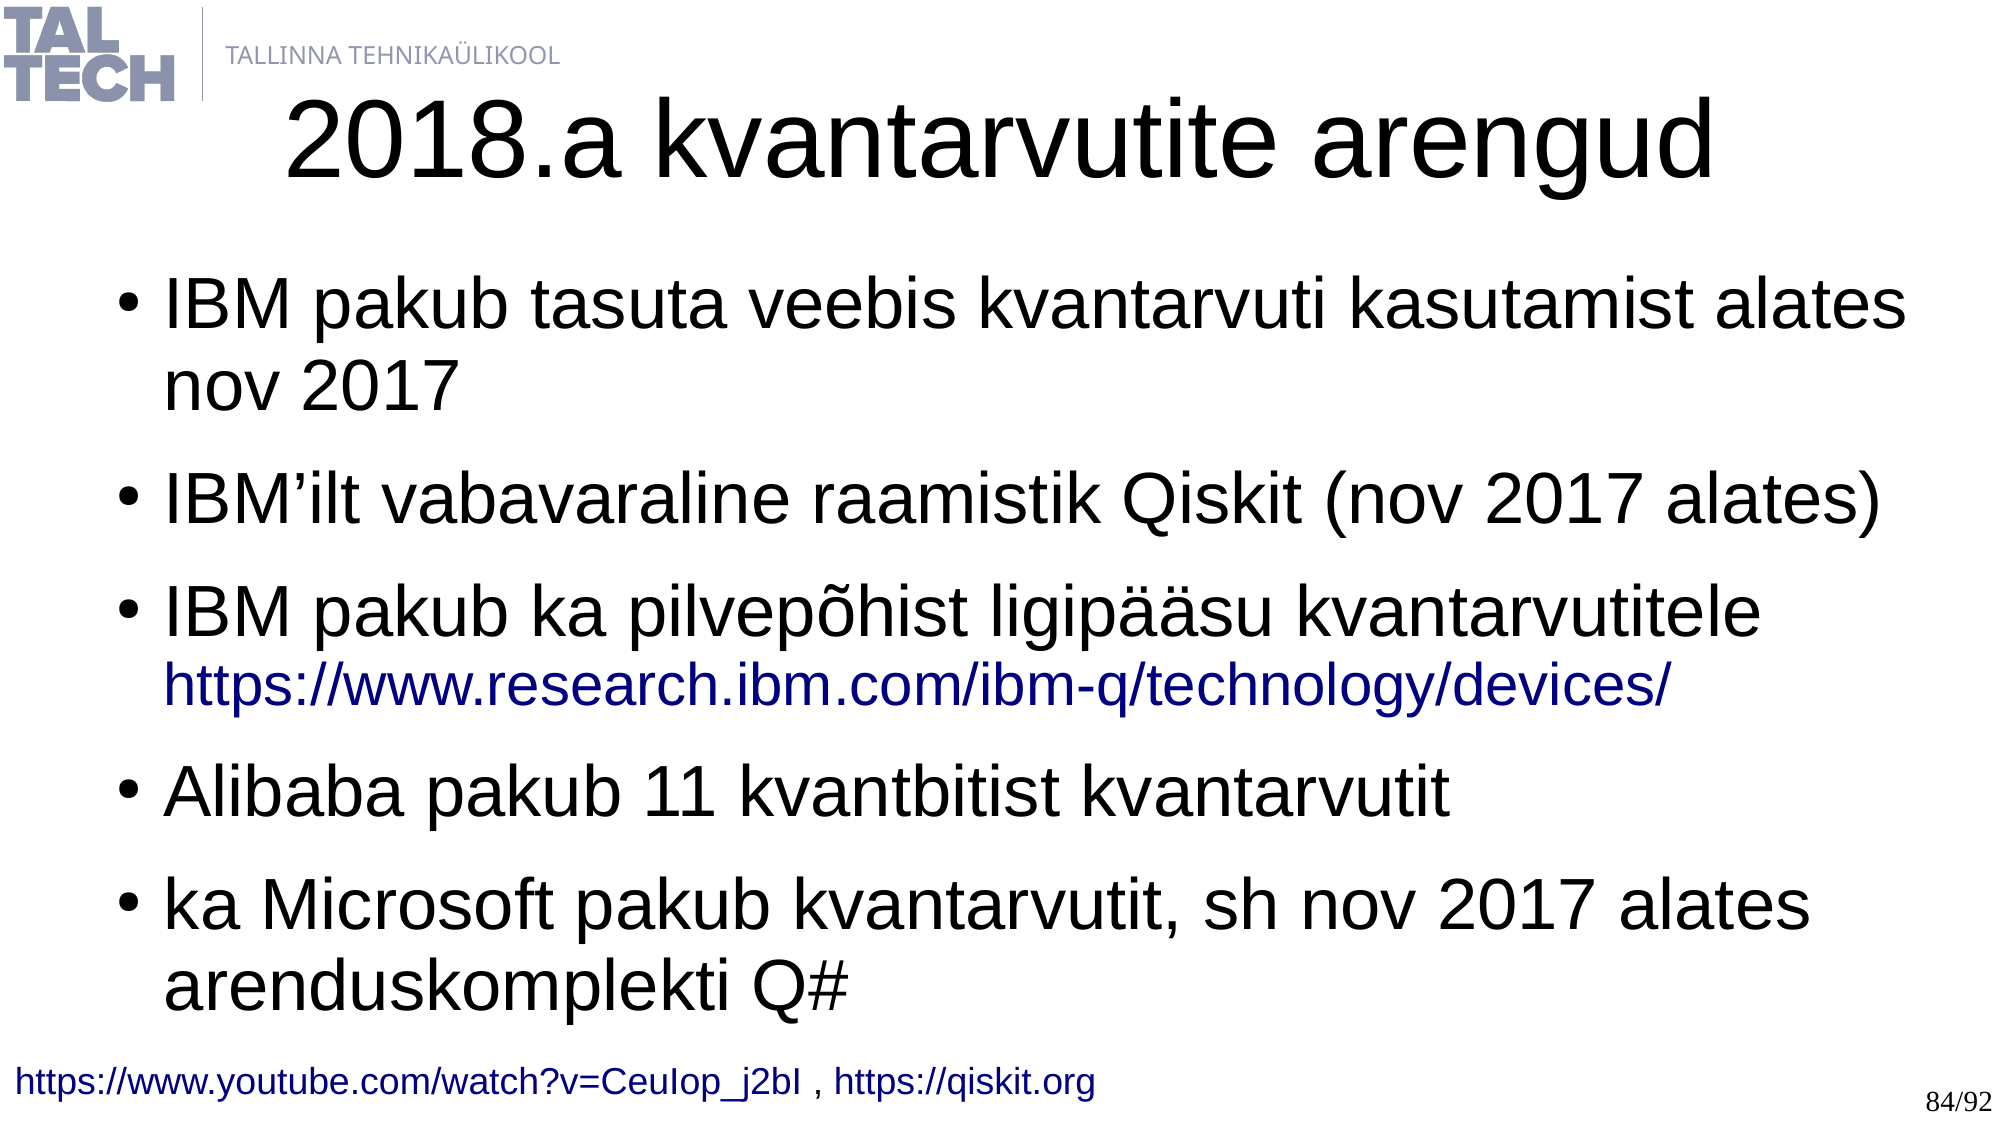

# 2018.a kvantarvutite arengud
IBM pakub tasuta veebis kvantarvuti kasutamist alates nov 2017
IBM’ilt vabavaraline raamistik Qiskit (nov 2017 alates)
IBM pakub ka pilvepõhist ligipääsu kvantarvutitele https://www.research.ibm.com/ibm-q/technology/devices/
Alibaba pakub 11 kvantbitist kvantarvutit
ka Microsoft pakub kvantarvutit, sh nov 2017 alates arenduskomplekti Q#
https://www.youtube.com/watch?v=CeuIop_j2bI , https://qiskit.org
84